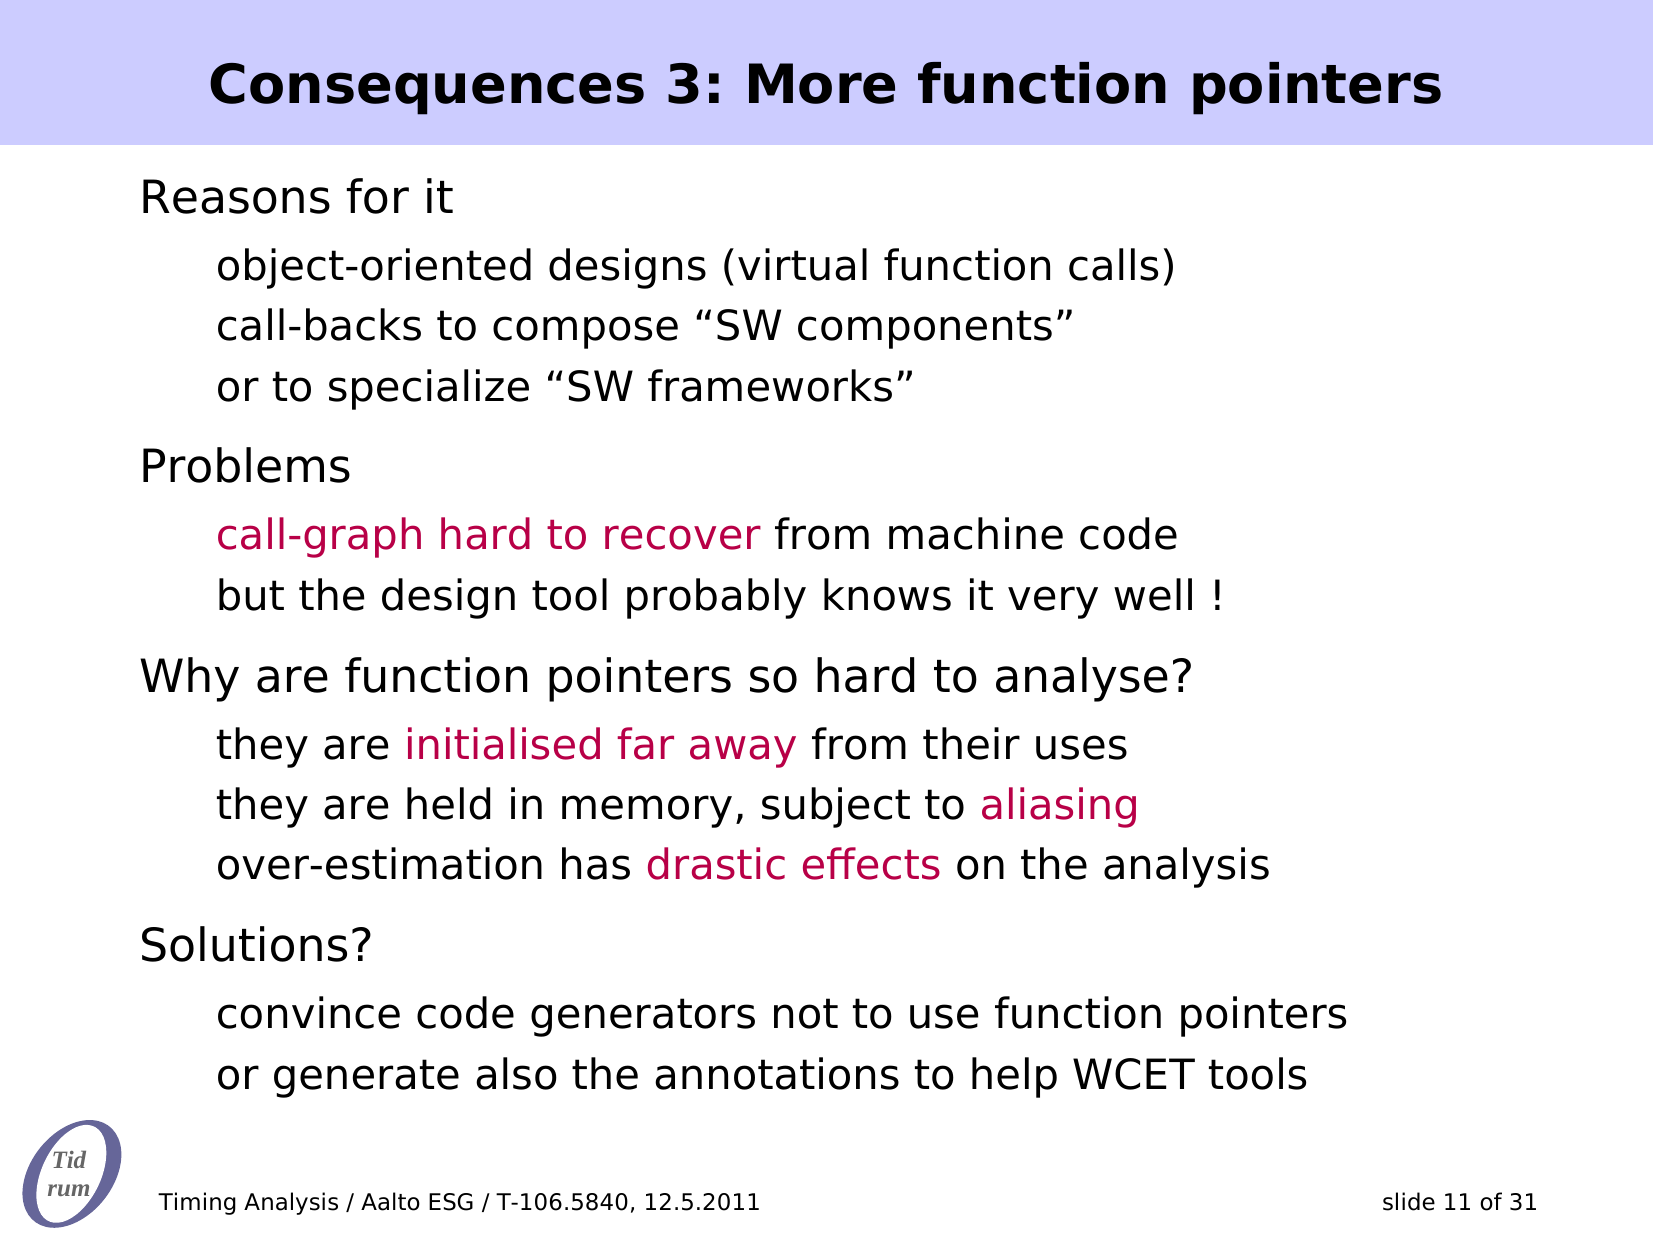

# Consequences 3: More function pointers
Reasons for it
object-oriented designs (virtual function calls)
call-backs to compose “SW components”
or to specialize “SW frameworks”
Problems
call-graph hard to recover from machine code
but the design tool probably knows it very well !
Why are function pointers so hard to analyse?
they are initialised far away from their uses
they are held in memory, subject to aliasing
over-estimation has drastic effects on the analysis
Solutions?
convince code generators not to use function pointers
or generate also the annotations to help WCET tools